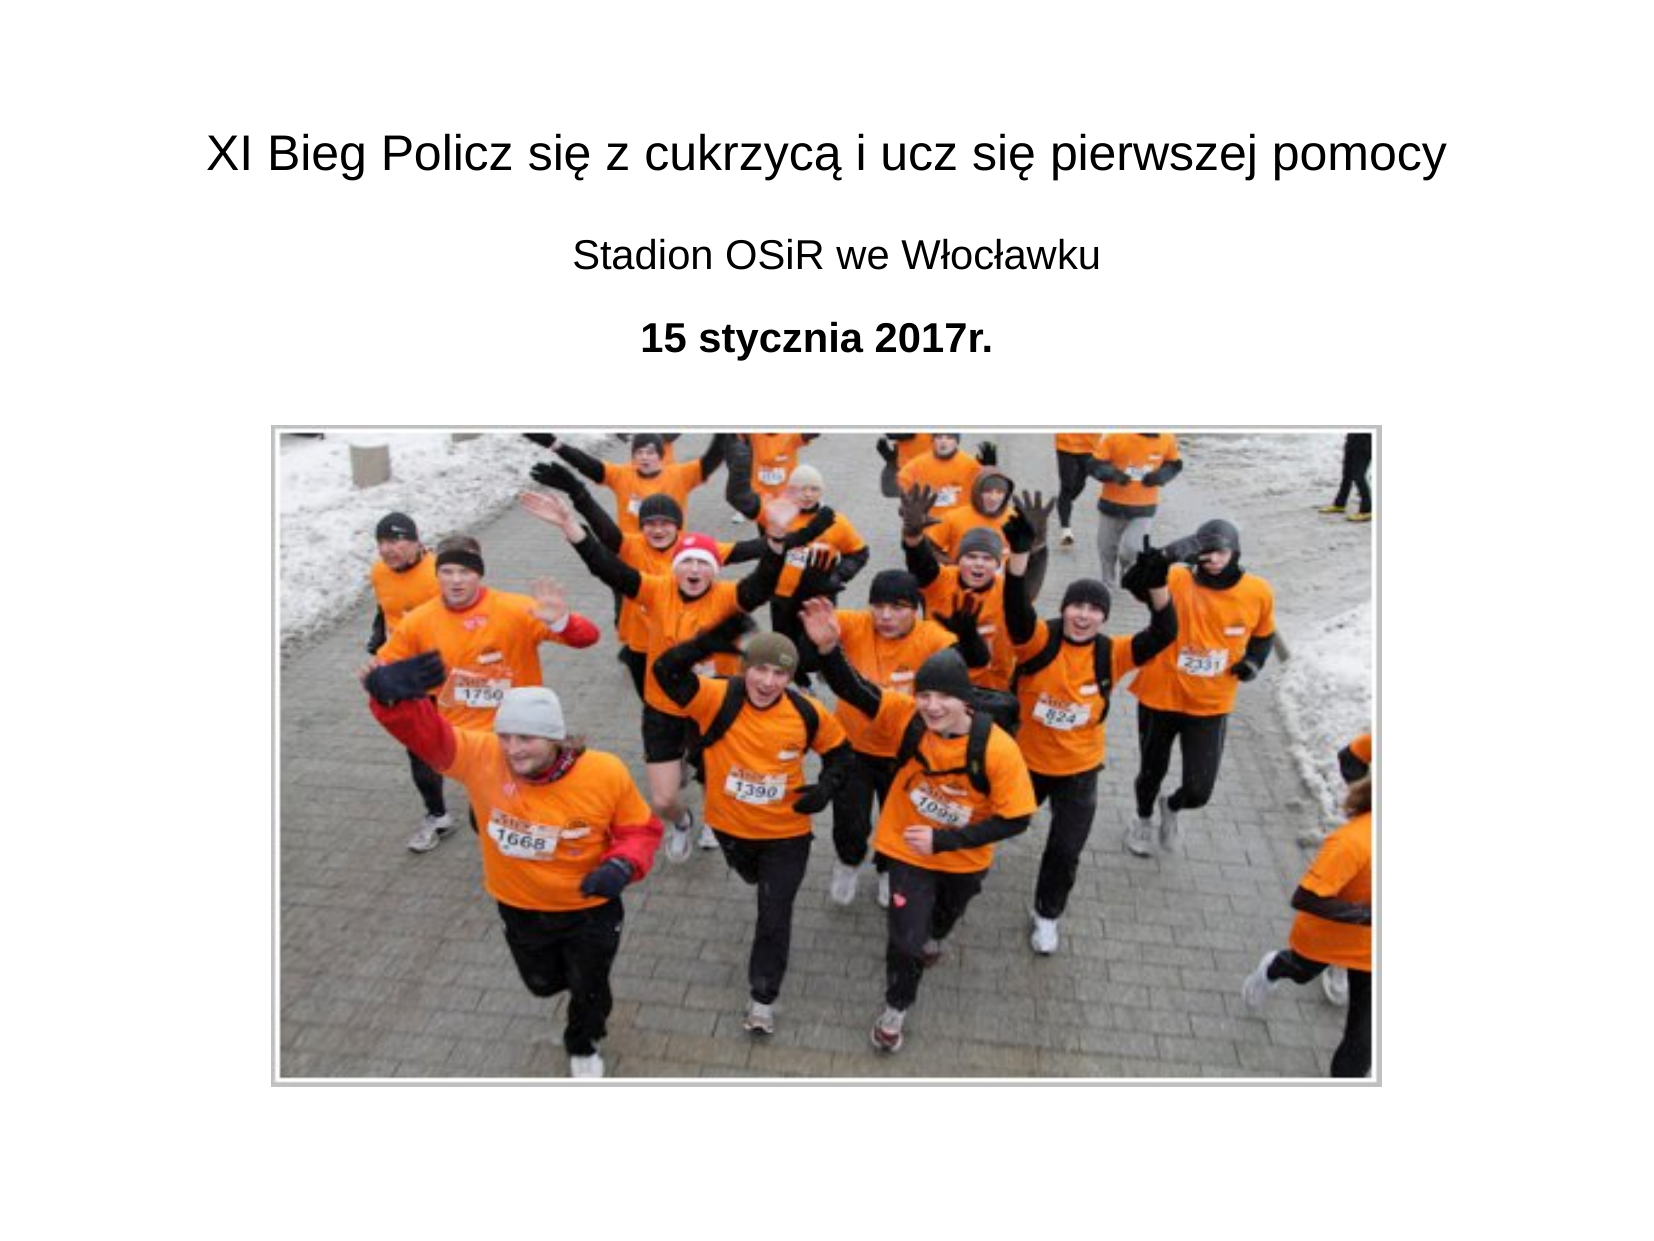

# XI Bieg Policz się z cukrzycą i ucz się pierwszej pomocy
 Stadion OSiR we Włocławku
 15 stycznia 2017r.